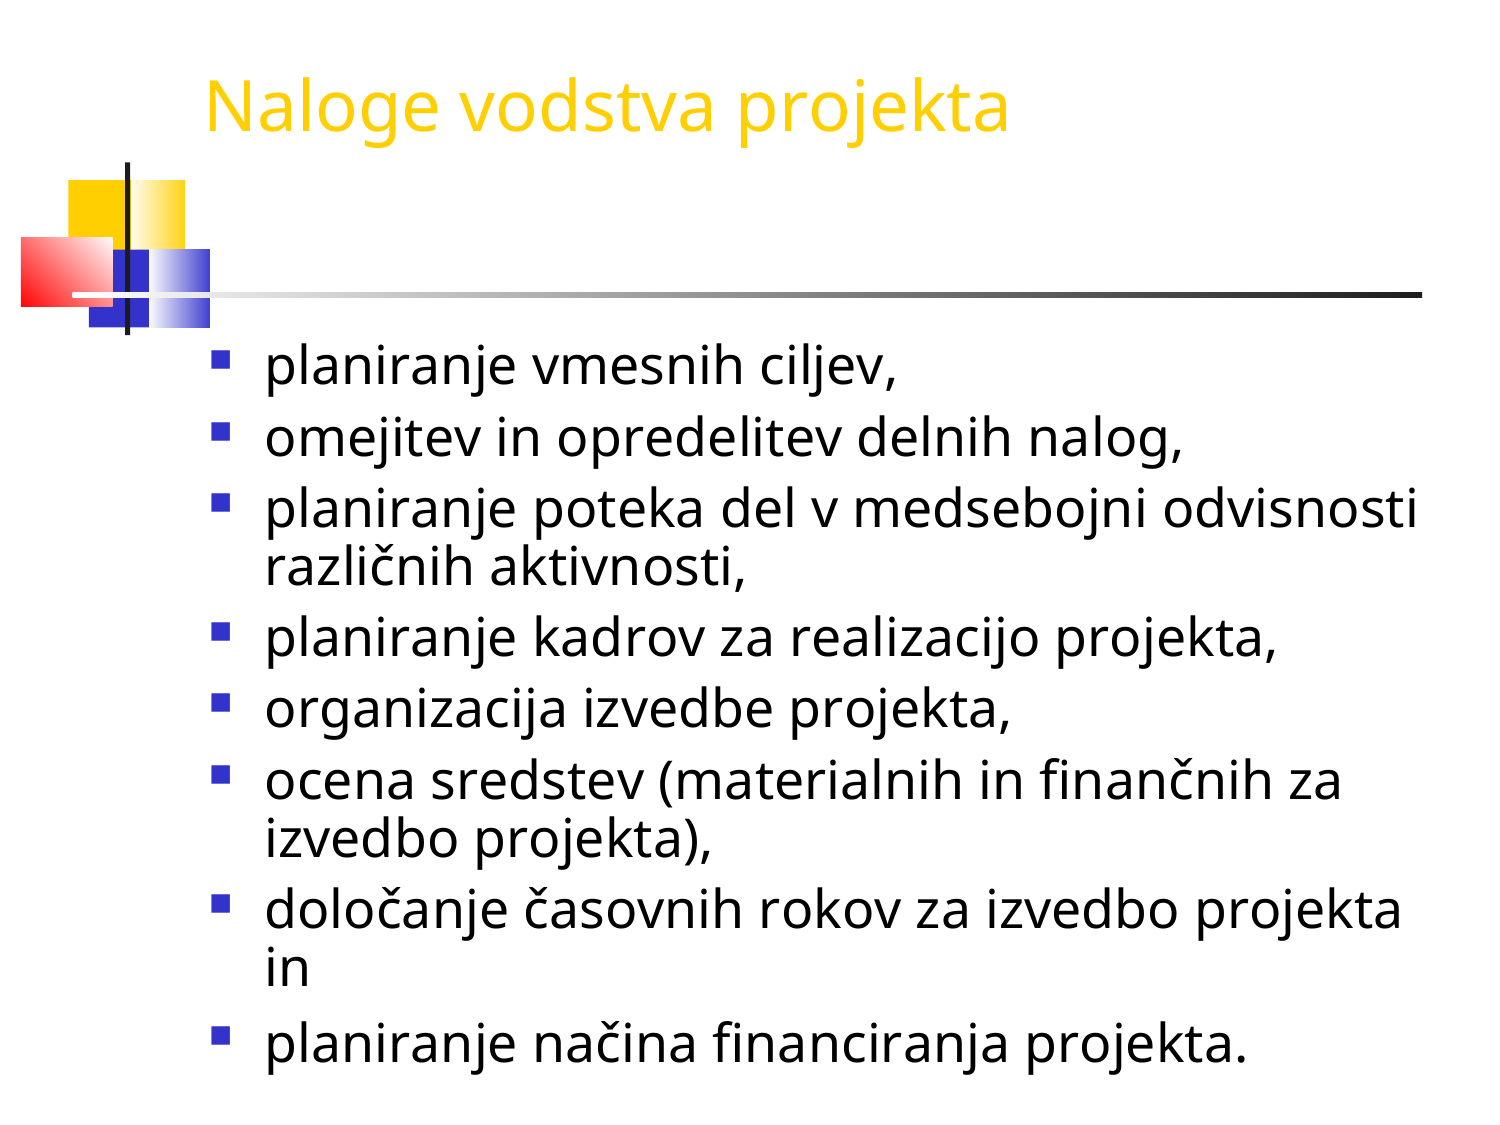

# Naloge vodstva projekta
planiranje vmesnih ciljev,
omejitev in opredelitev delnih nalog,
planiranje poteka del v medsebojni odvisnosti različnih aktivnosti,
planiranje kadrov za realizacijo projekta,
organizacija izvedbe projekta,
ocena sredstev (materialnih in finančnih za izvedbo projekta),
določanje časovnih rokov za izvedbo projekta in
planiranje načina financiranja projekta.